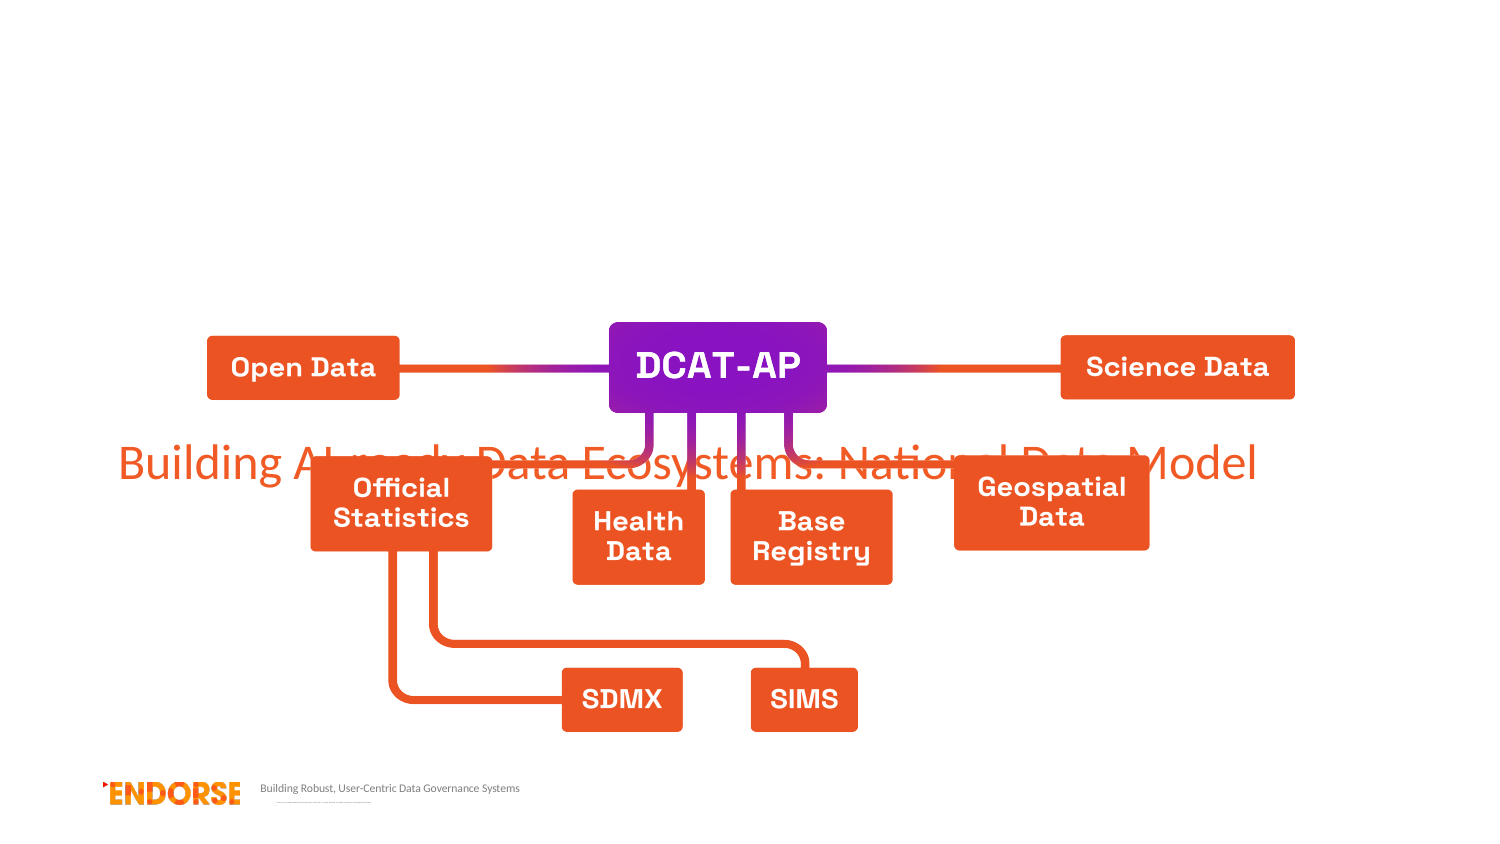

# Building AI-ready Data Ecosystems: National Data Model
Building Robust, User-Centric Data Governance Systems
Consists of metadata standards that encapsulates all the data – includes localized controlled vocabularies and expanded taxonomy